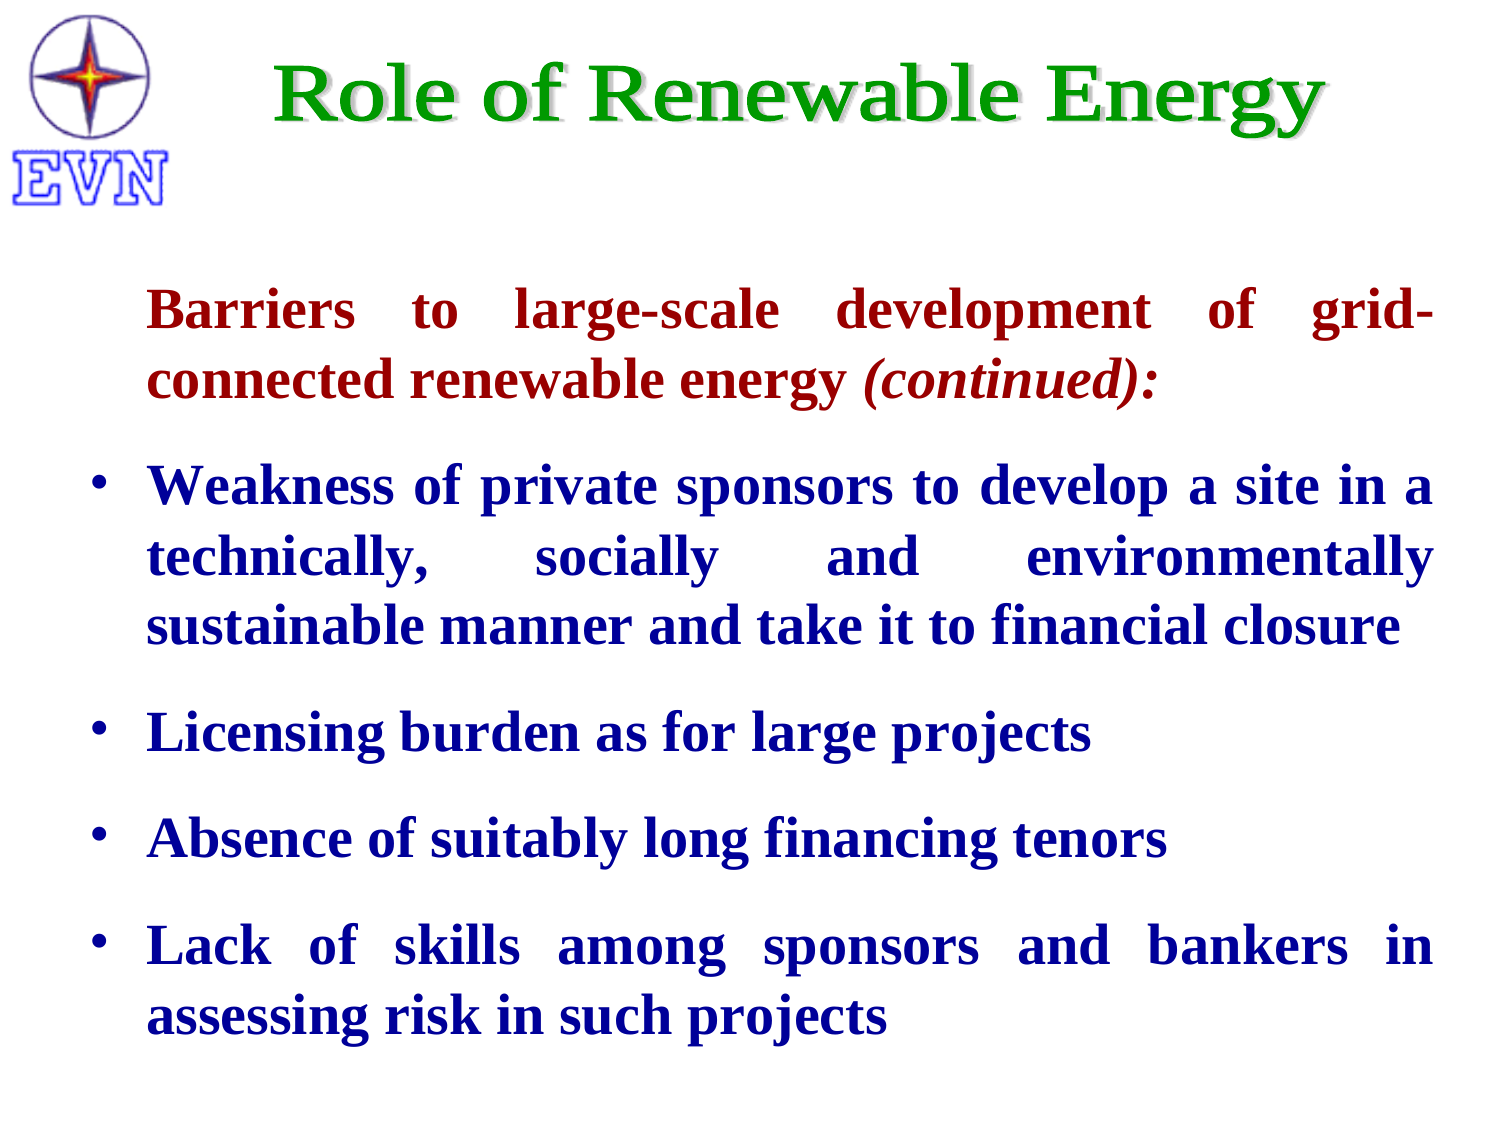

Role of Renewable Energy
	Barriers to large-scale development of grid-connected renewable energy (continued):
Weakness of private sponsors to develop a site in a technically, socially and environmentally sustainable manner and take it to financial closure
Licensing burden as for large projects
Absence of suitably long financing tenors
Lack of skills among sponsors and bankers in assessing risk in such projects